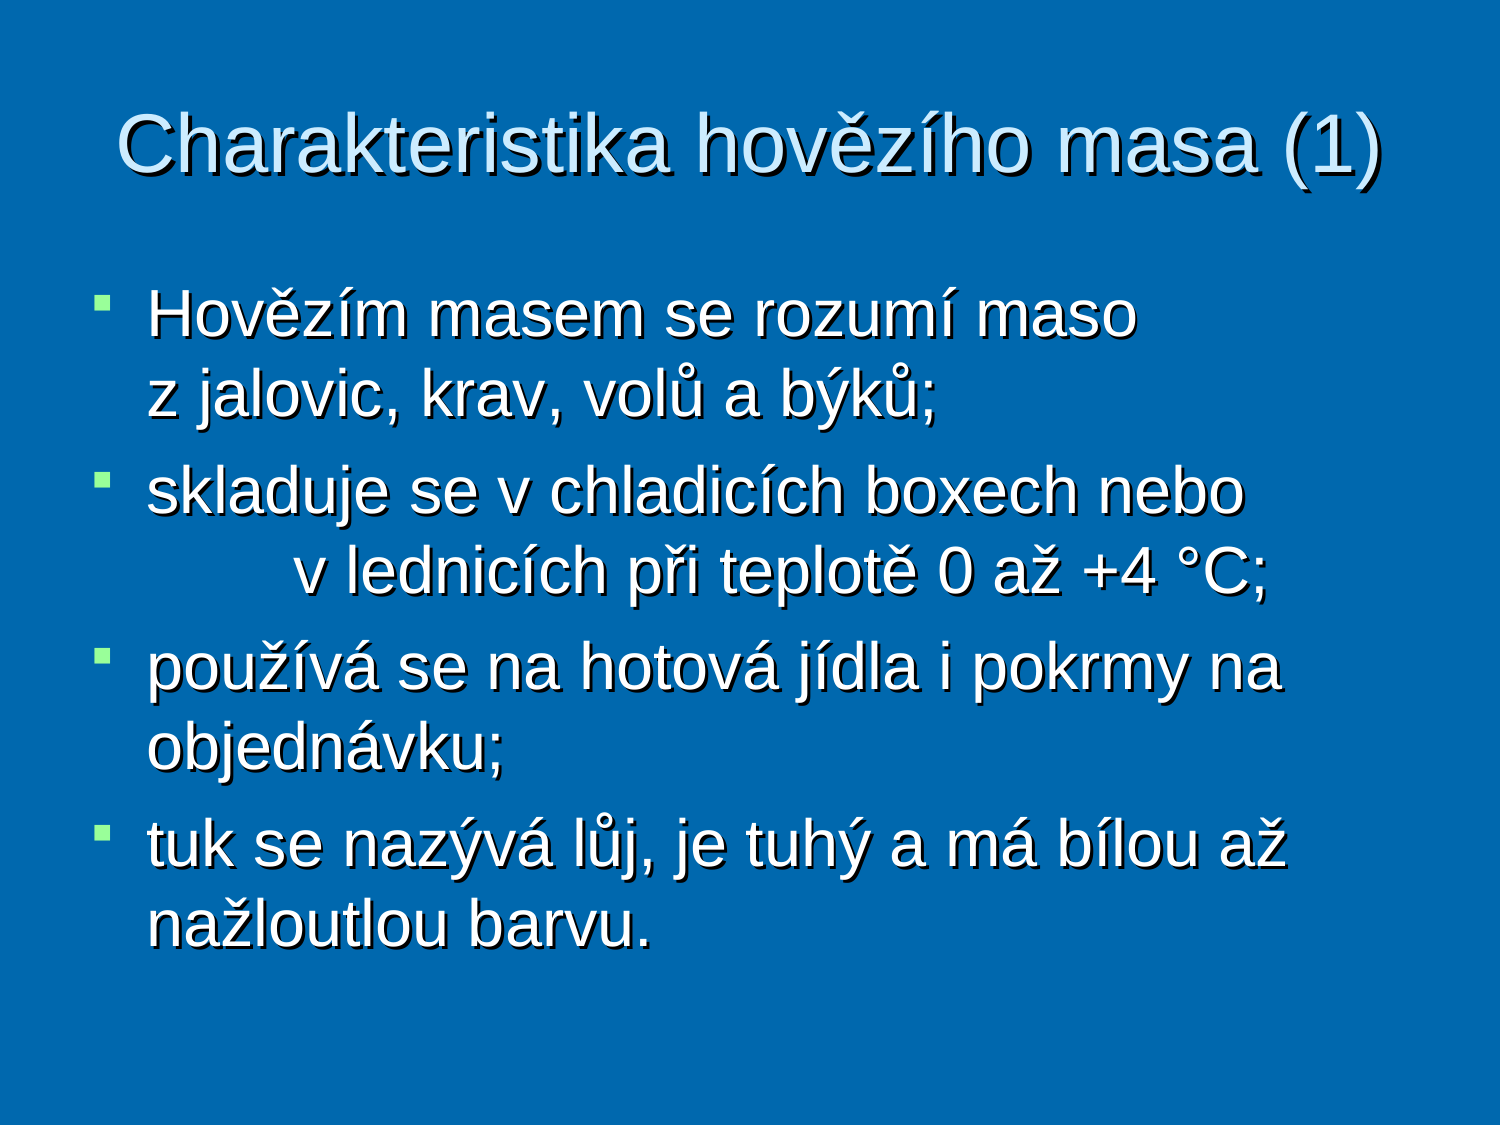

# Charakteristika hovězího masa (1)
Hovězím masem se rozumí maso z jalovic, krav, volů a býků;
skladuje se v chladicích boxech nebo v lednicích při teplotě 0 až +4 °C;
používá se na hotová jídla i pokrmy na objednávku;
tuk se nazývá lůj, je tuhý a má bílou až nažloutlou barvu.